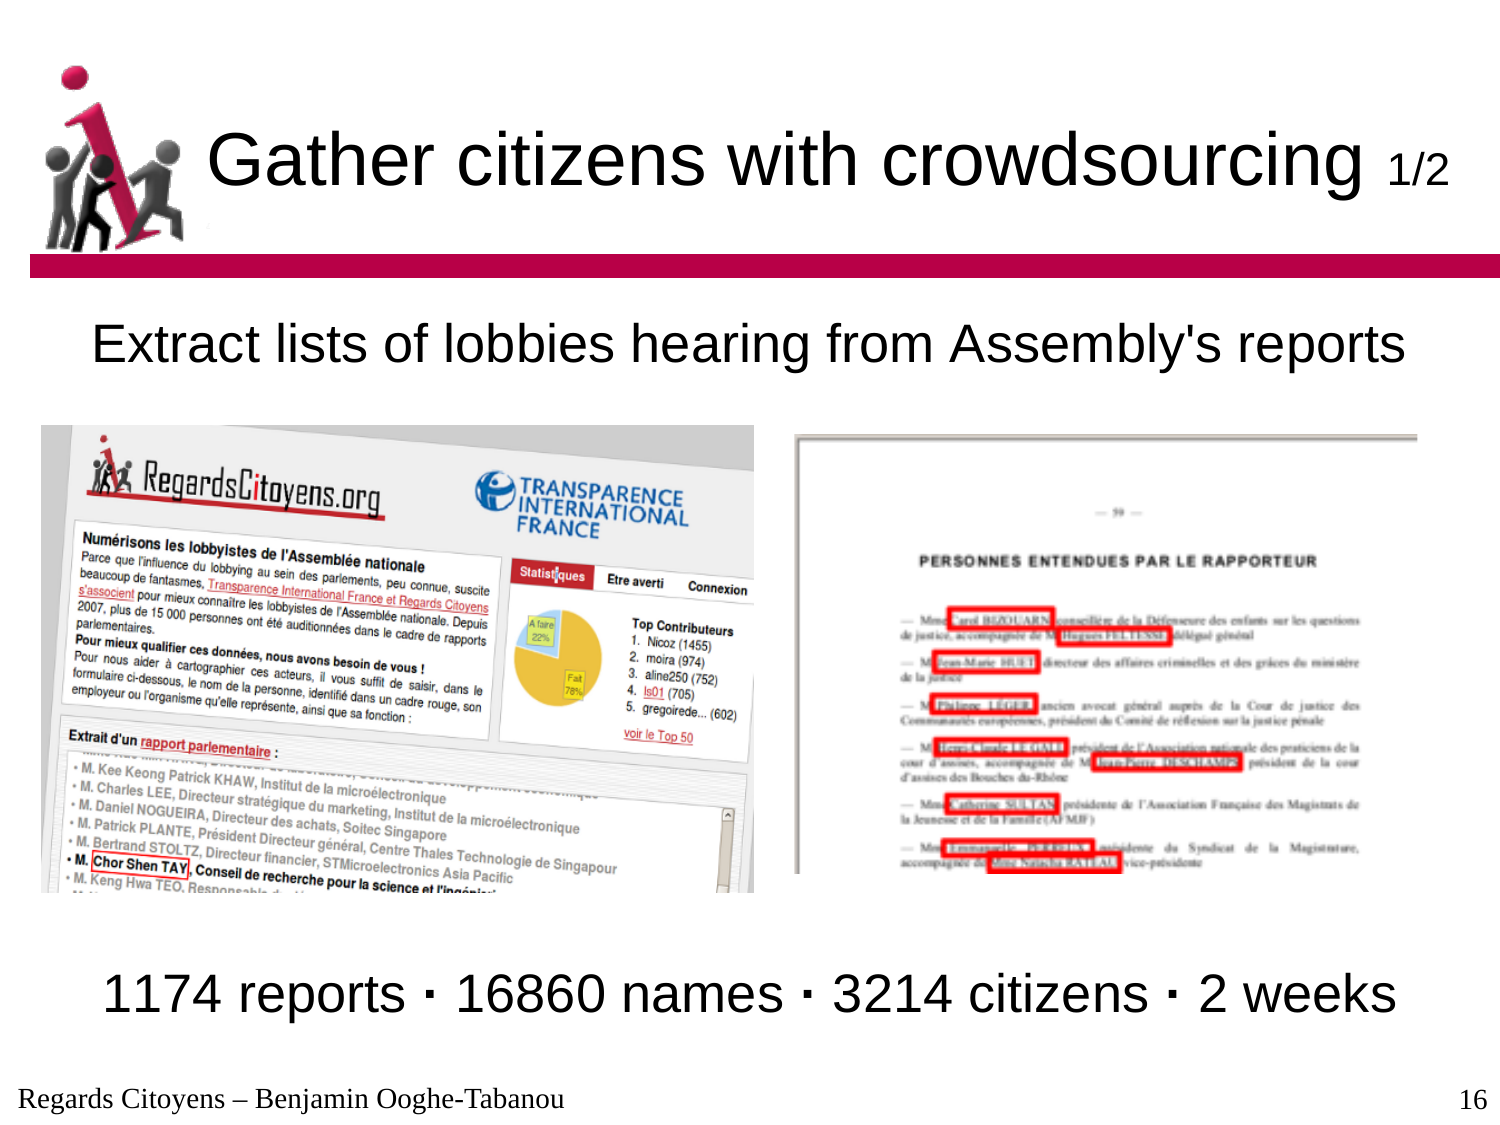

# Gather citizens with crowdsourcing 1/2
Extract lists of lobbies hearing from Assembly's reports
1174 reports · 16860 names · 3214 citizens · 2 weeks
Regards Citoyens - Split 2015
16